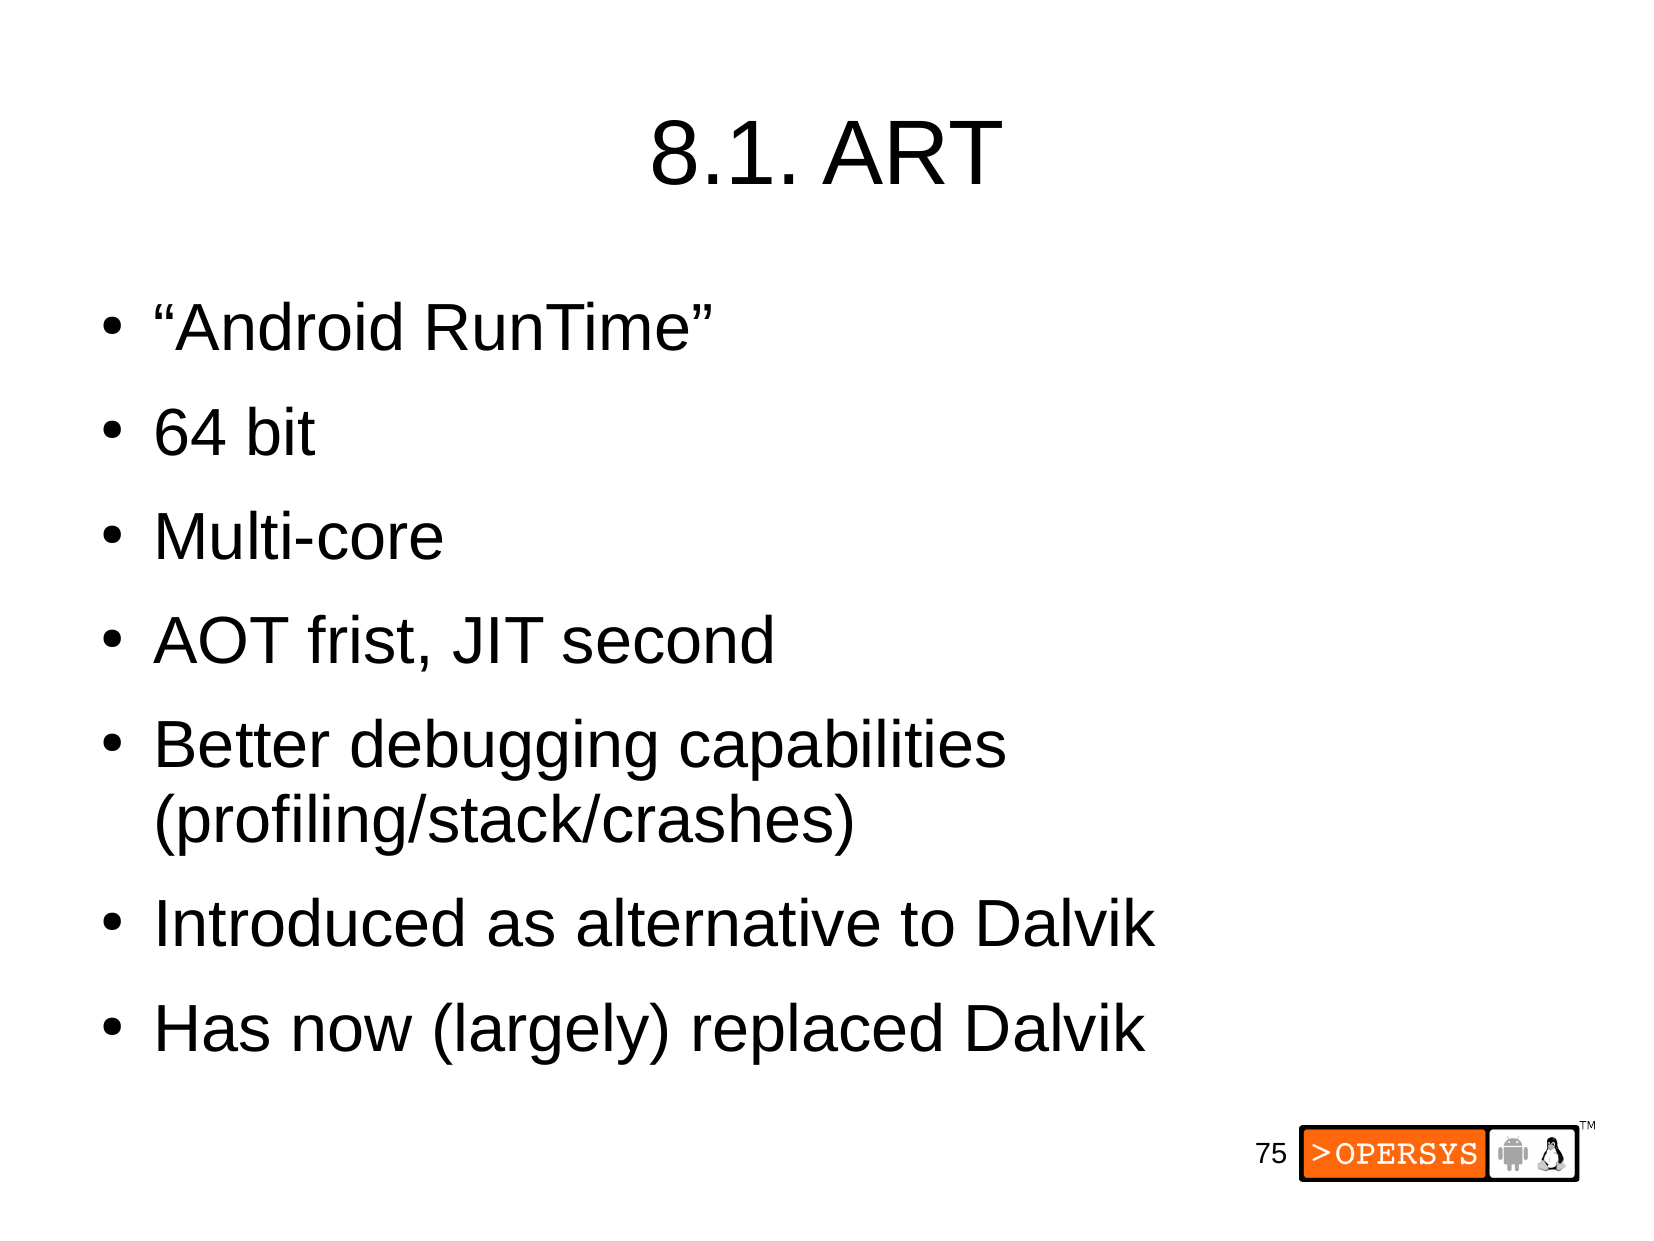

# 8.1. ART
“Android RunTime”
64 bit
Multi-core
AOT frist, JIT second
Better debugging capabilities (profiling/stack/crashes)
Introduced as alternative to Dalvik
Has now (largely) replaced Dalvik